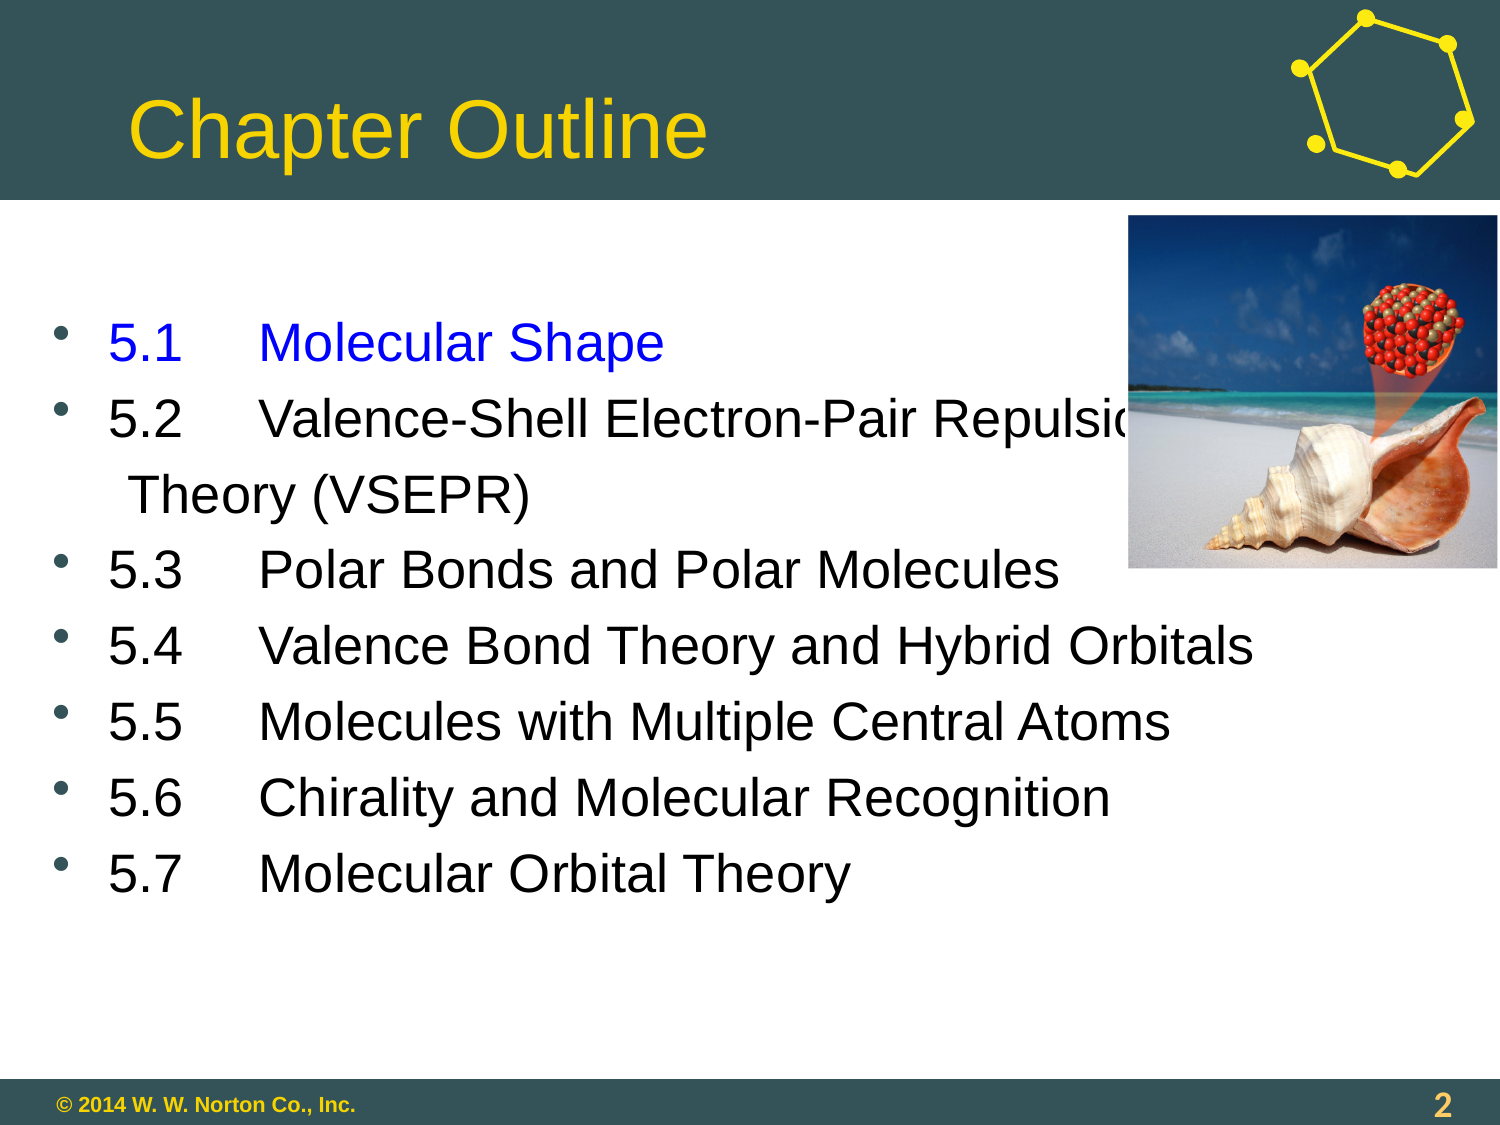

# Chapter Outline
5.1	Molecular Shape
5.2	Valence-Shell Electron-Pair Repulsion
	Theory (VSEPR)
5.3	Polar Bonds and Polar Molecules
5.4	Valence Bond Theory and Hybrid Orbitals
5.5	Molecules with Multiple Central Atoms
5.6 	Chirality and Molecular Recognition
5.7	Molecular Orbital Theory